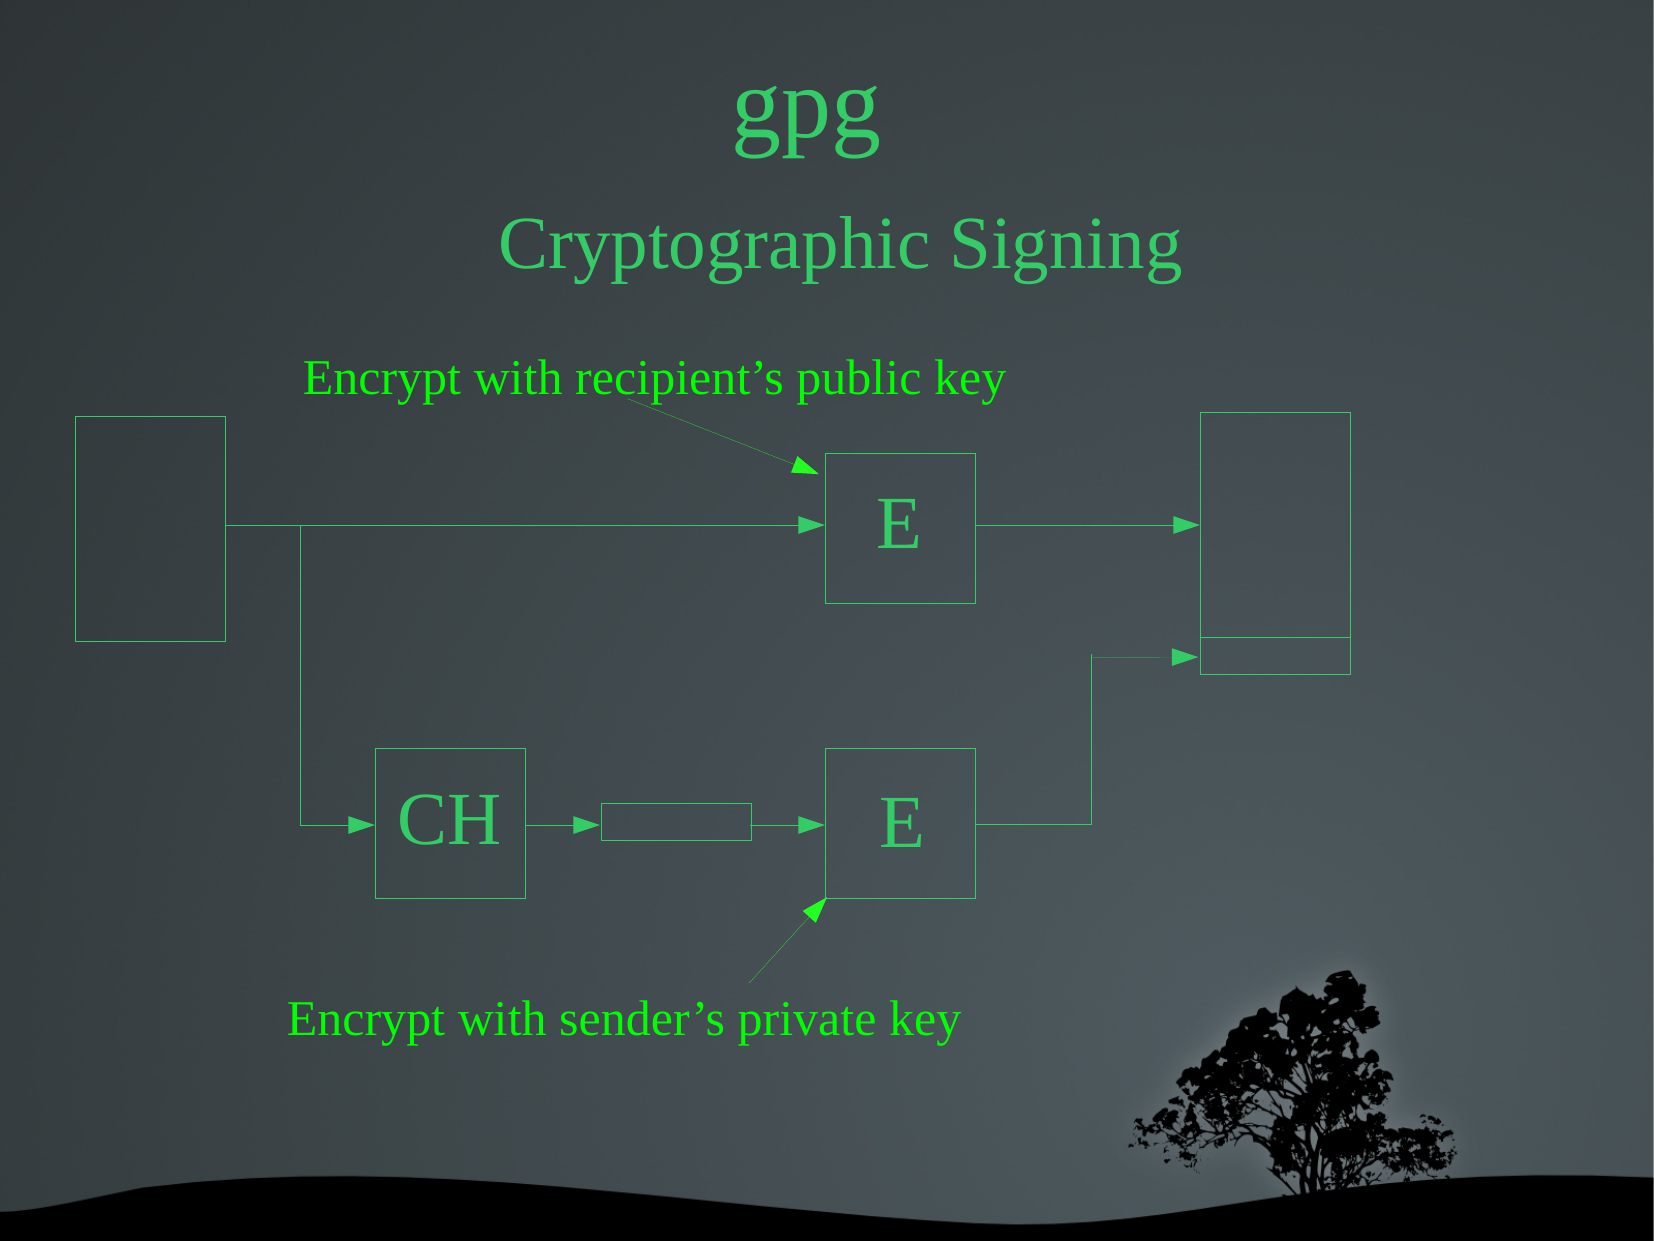

gpg
Cryptographic Signing
Encrypt with recipient’s public key
E
CH
E
Encrypt with sender’s private key